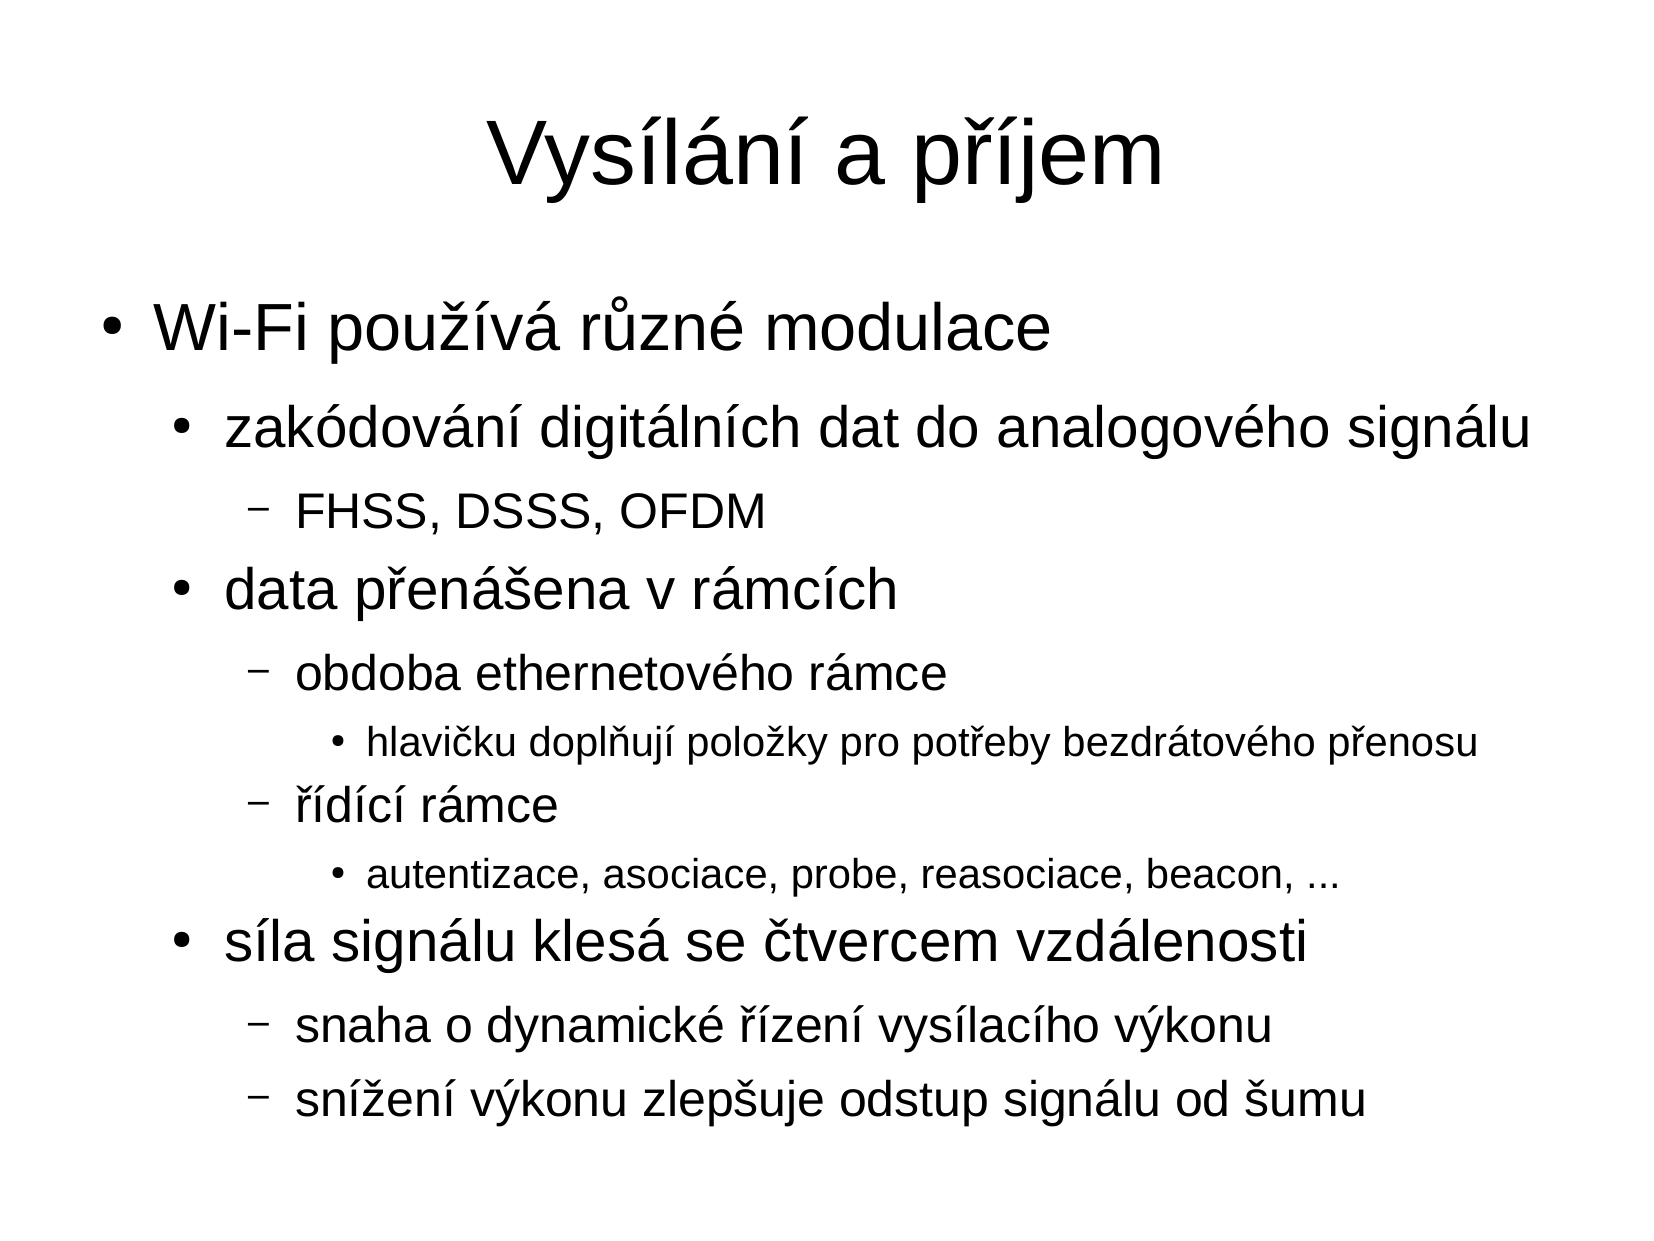

# Vysílání a příjem
Wi-Fi používá různé modulace
zakódování digitálních dat do analogového signálu
FHSS, DSSS, OFDM
data přenášena v rámcích
obdoba ethernetového rámce
hlavičku doplňují položky pro potřeby bezdrátového přenosu
řídící rámce
autentizace, asociace, probe, reasociace, beacon, ...
síla signálu klesá se čtvercem vzdálenosti
snaha o dynamické řízení vysílacího výkonu
snížení výkonu zlepšuje odstup signálu od šumu